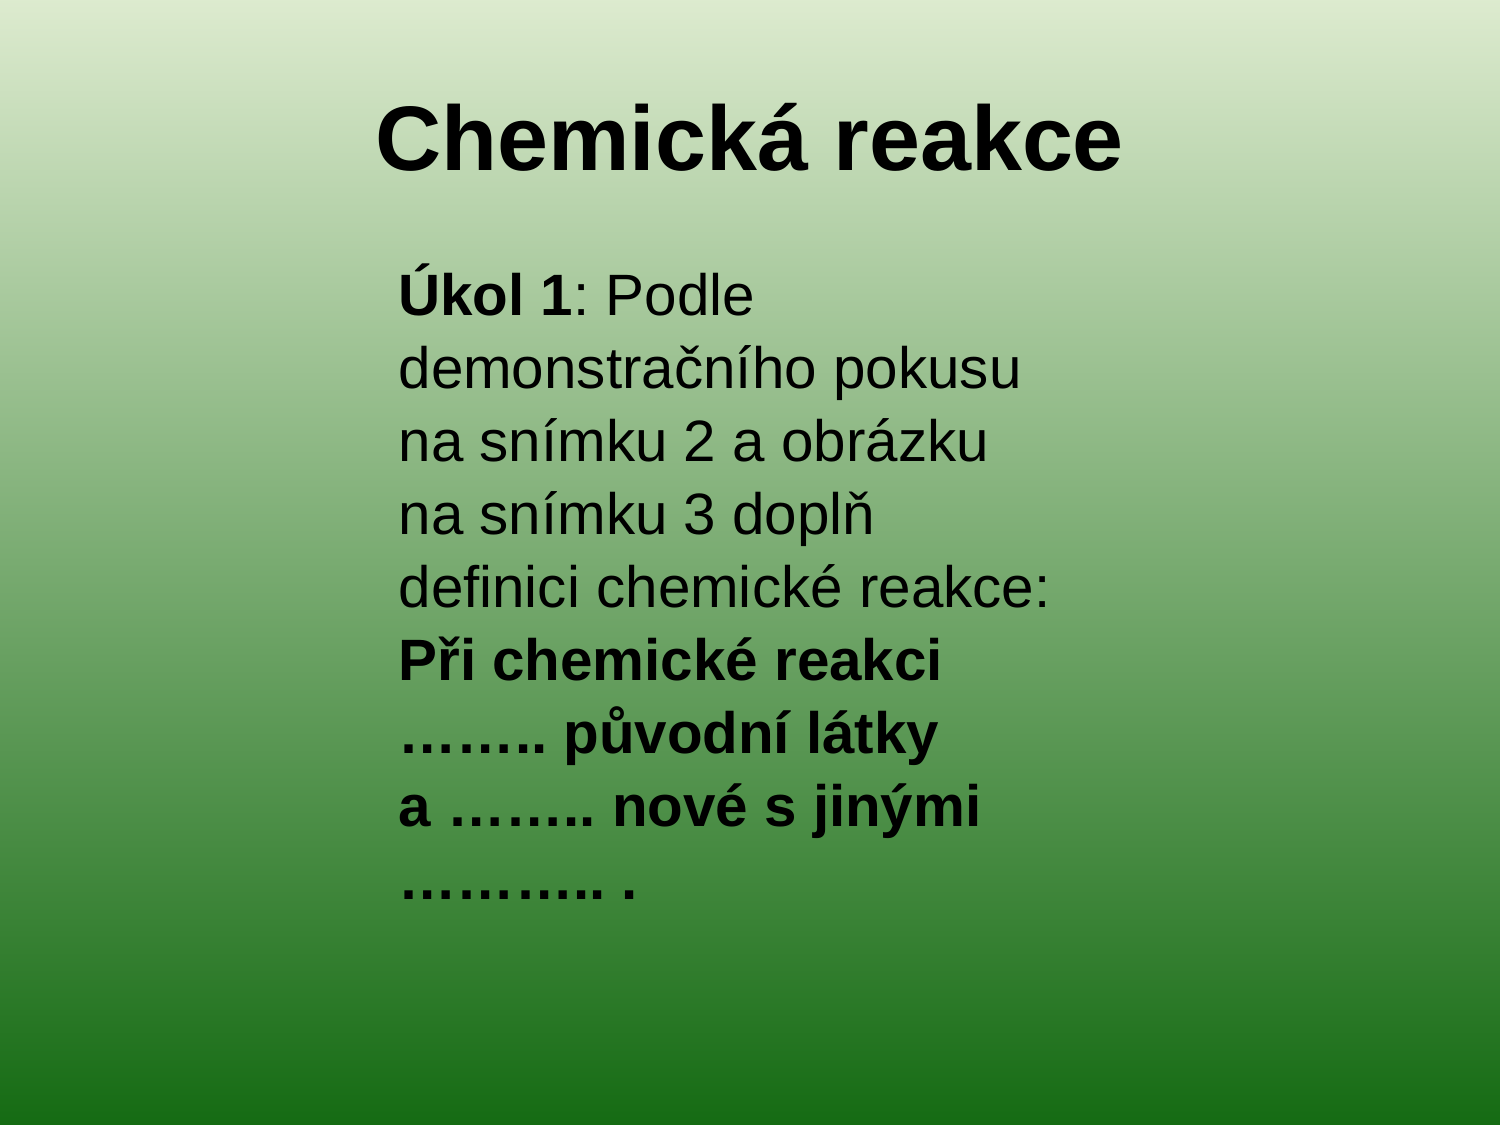

# Chemická reakce
Úkol 1: Podle
demonstračního pokusu
na snímku 2 a obrázku
na snímku 3 doplň
definici chemické reakce:
Při chemické reakci
…….. původní látky
a …….. nové s jinými
……….. .